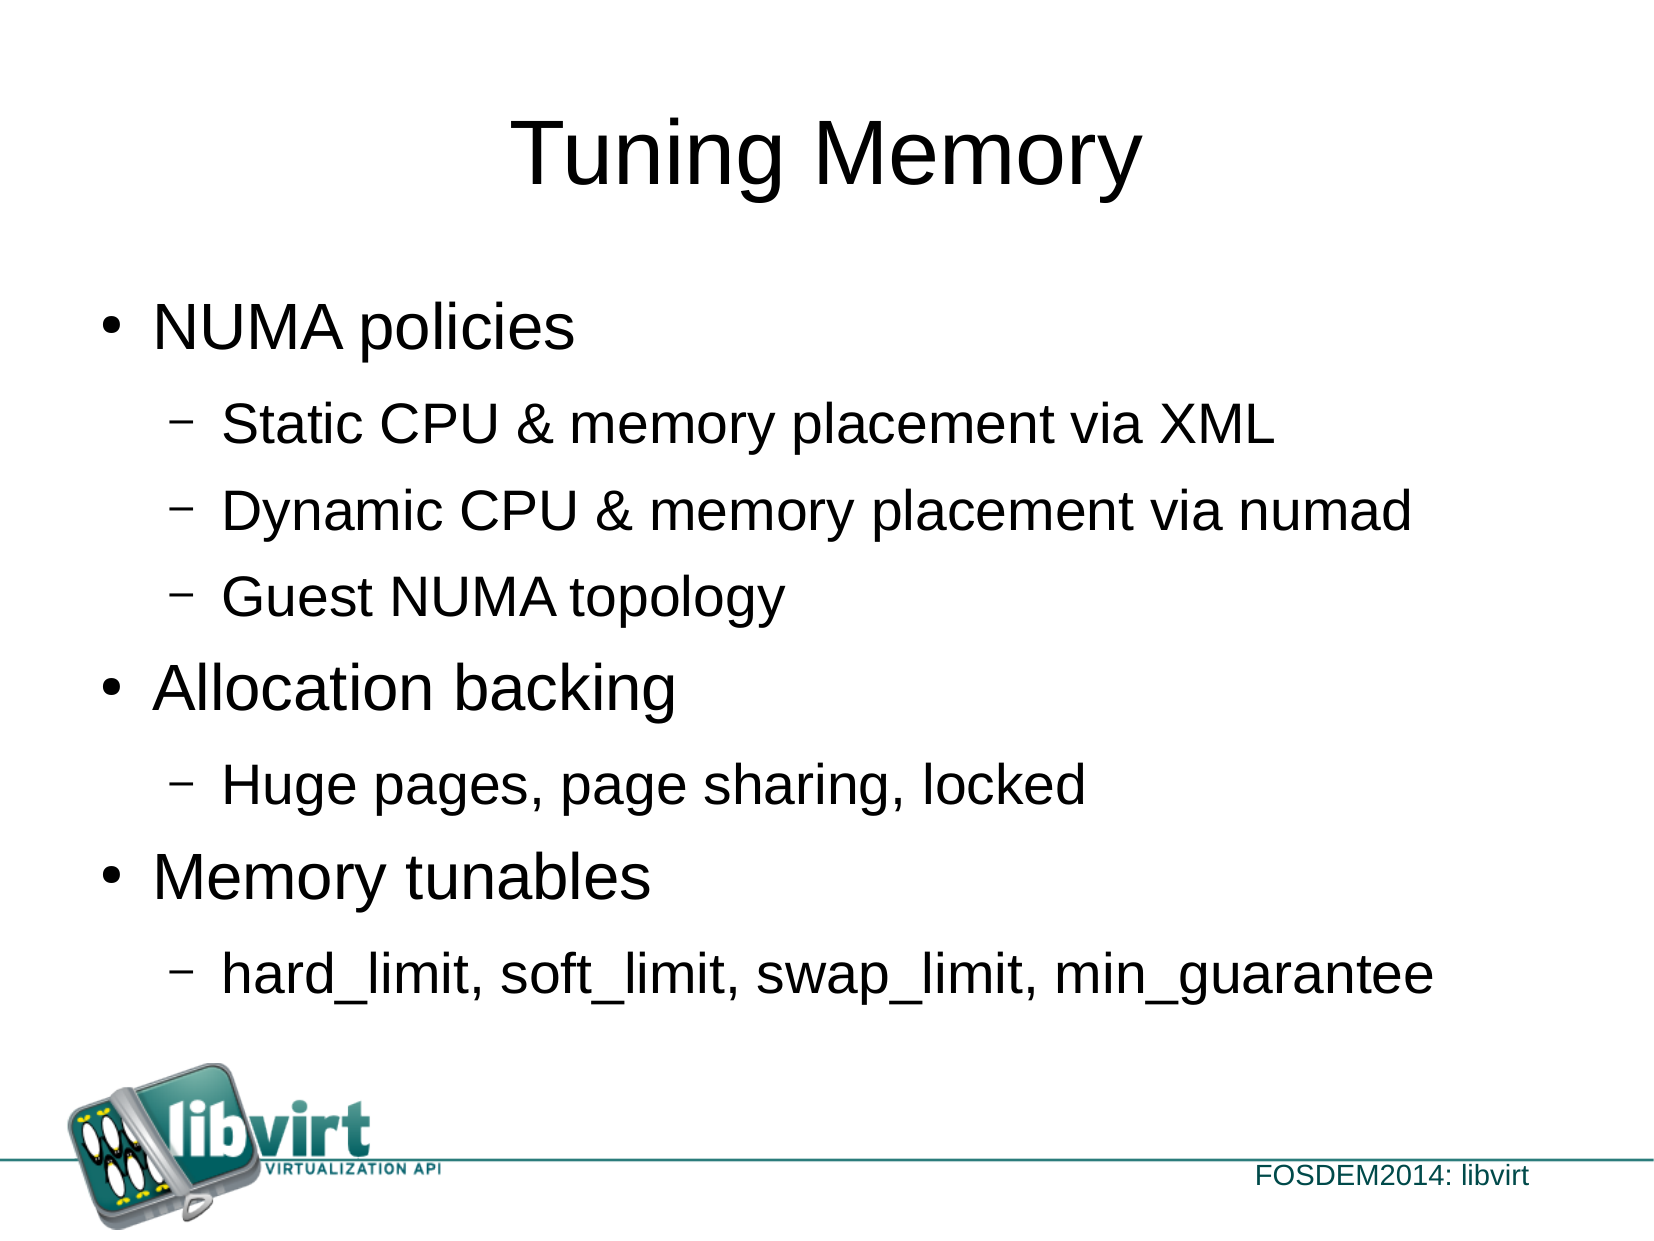

# Tuning Memory
NUMA policies
Static CPU & memory placement via XML
Dynamic CPU & memory placement via numad
Guest NUMA topology
Allocation backing
Huge pages, page sharing, locked
Memory tunables
hard_limit, soft_limit, swap_limit, min_guarantee